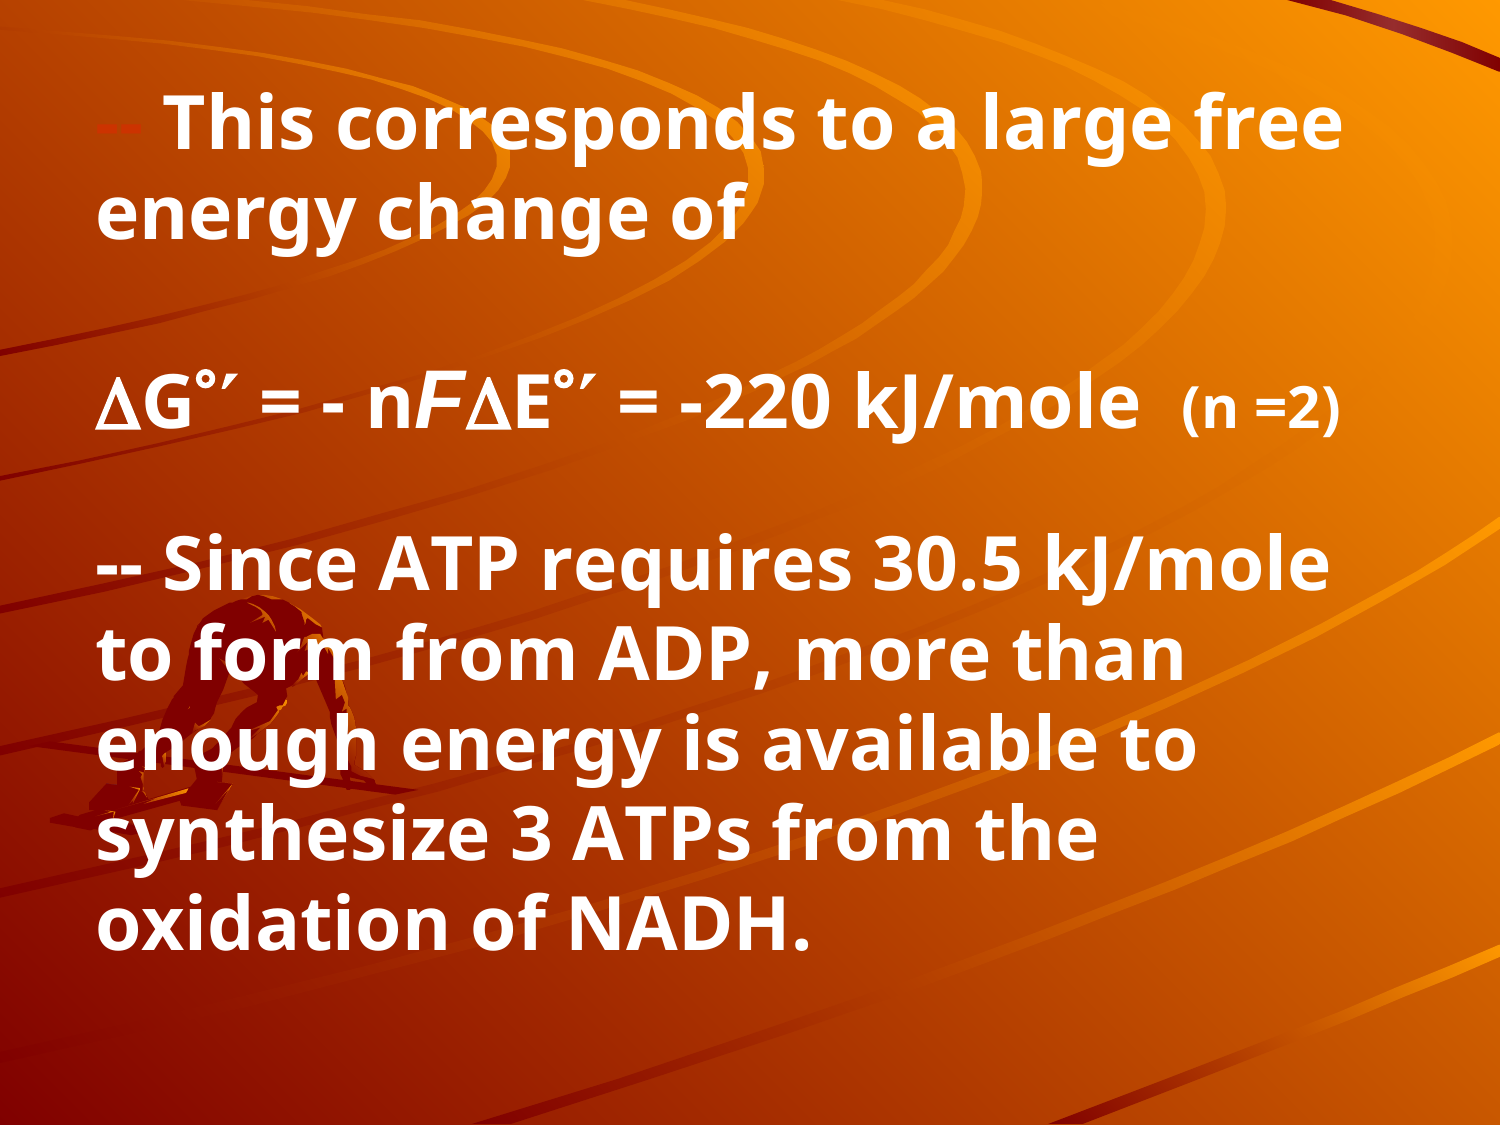

-- This corresponds to a large free
energy change of
G = - nFE = -220 kJ/mole (n =2)
-- Since ATP requires 30.5 kJ/mole
to form from ADP, more than
enough energy is available to
synthesize 3 ATPs from the
oxidation of NADH.